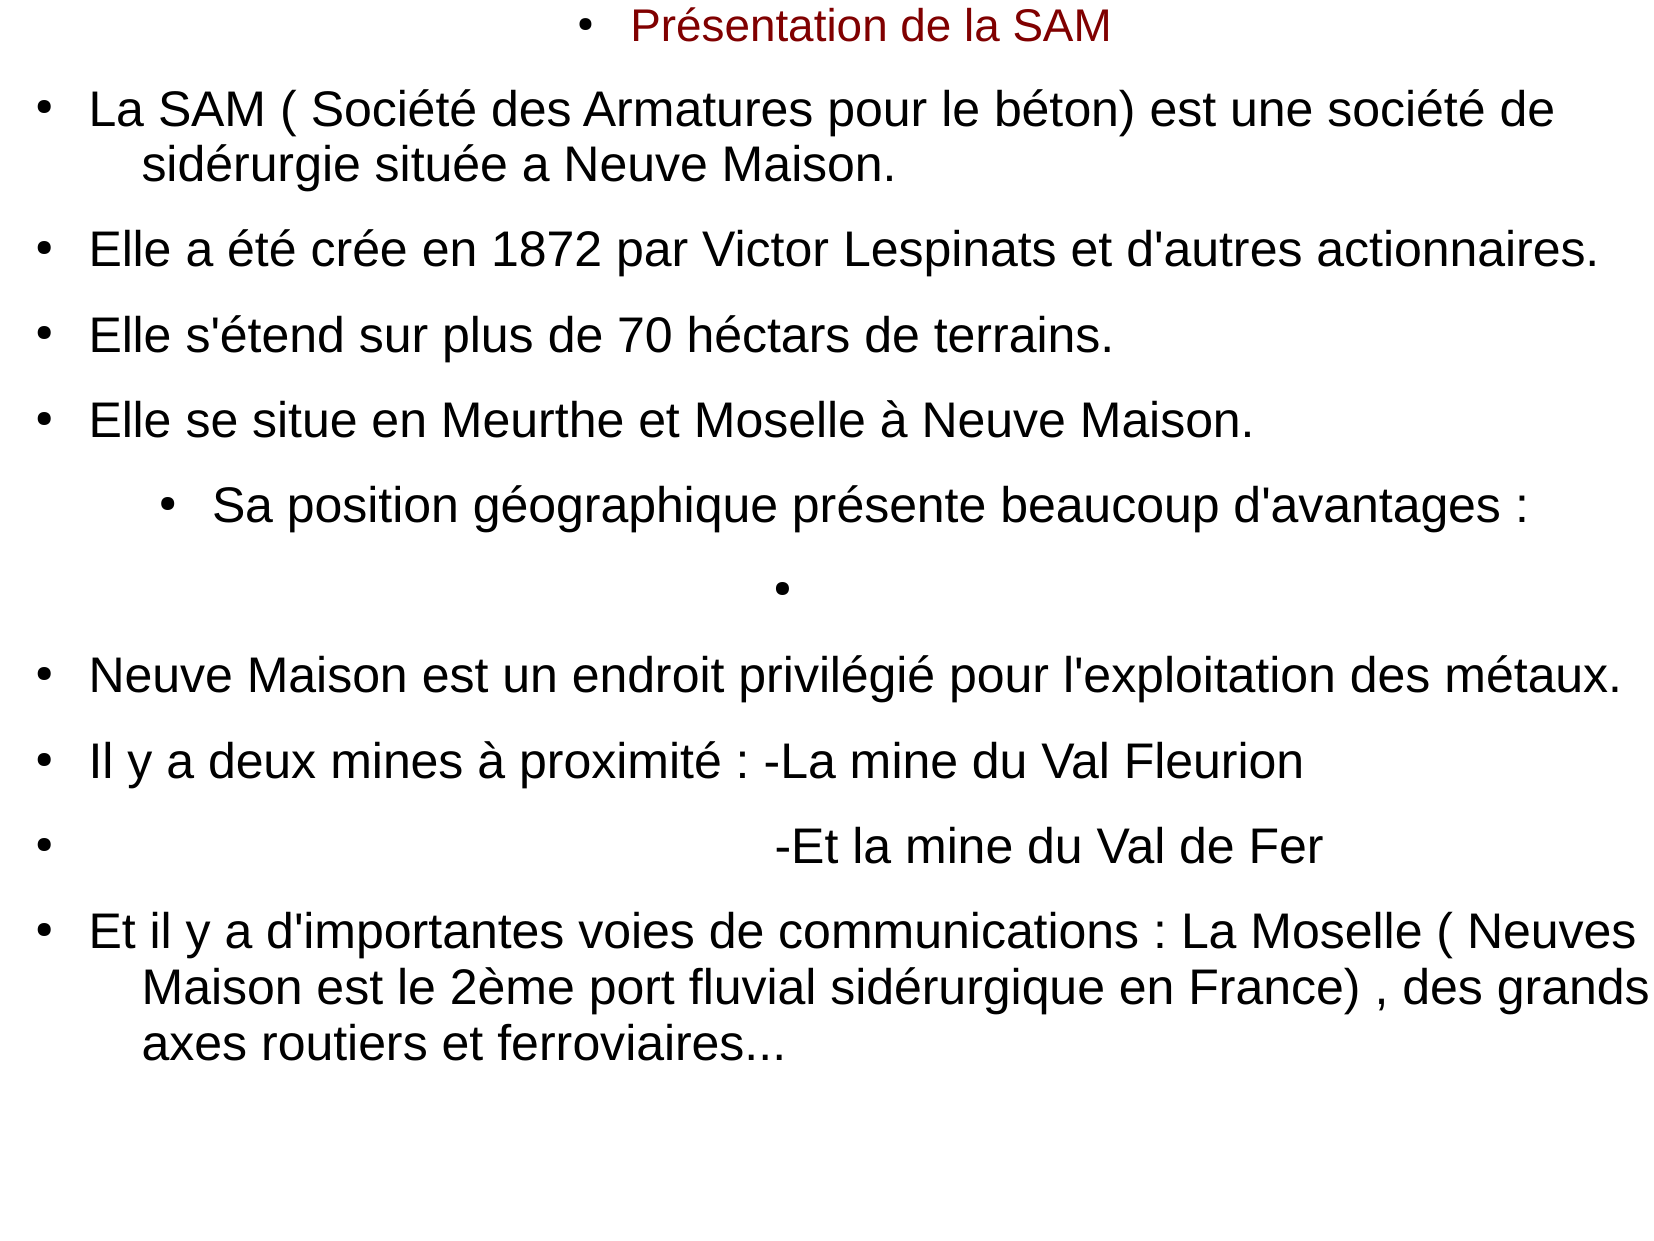

# Présentation de la SAM
La SAM ( Société des Armatures pour le béton) est une société de sidérurgie située a Neuve Maison.
Elle a été crée en 1872 par Victor Lespinats et d'autres actionnaires.
Elle s'étend sur plus de 70 héctars de terrains.
Elle se situe en Meurthe et Moselle à Neuve Maison.
Sa position géographique présente beaucoup d'avantages :
Neuve Maison est un endroit privilégié pour l'exploitation des métaux.
Il y a deux mines à proximité : -La mine du Val Fleurion
 -Et la mine du Val de Fer
Et il y a d'importantes voies de communications : La Moselle ( Neuves Maison est le 2ème port fluvial sidérurgique en France) , des grands axes routiers et ferroviaires...